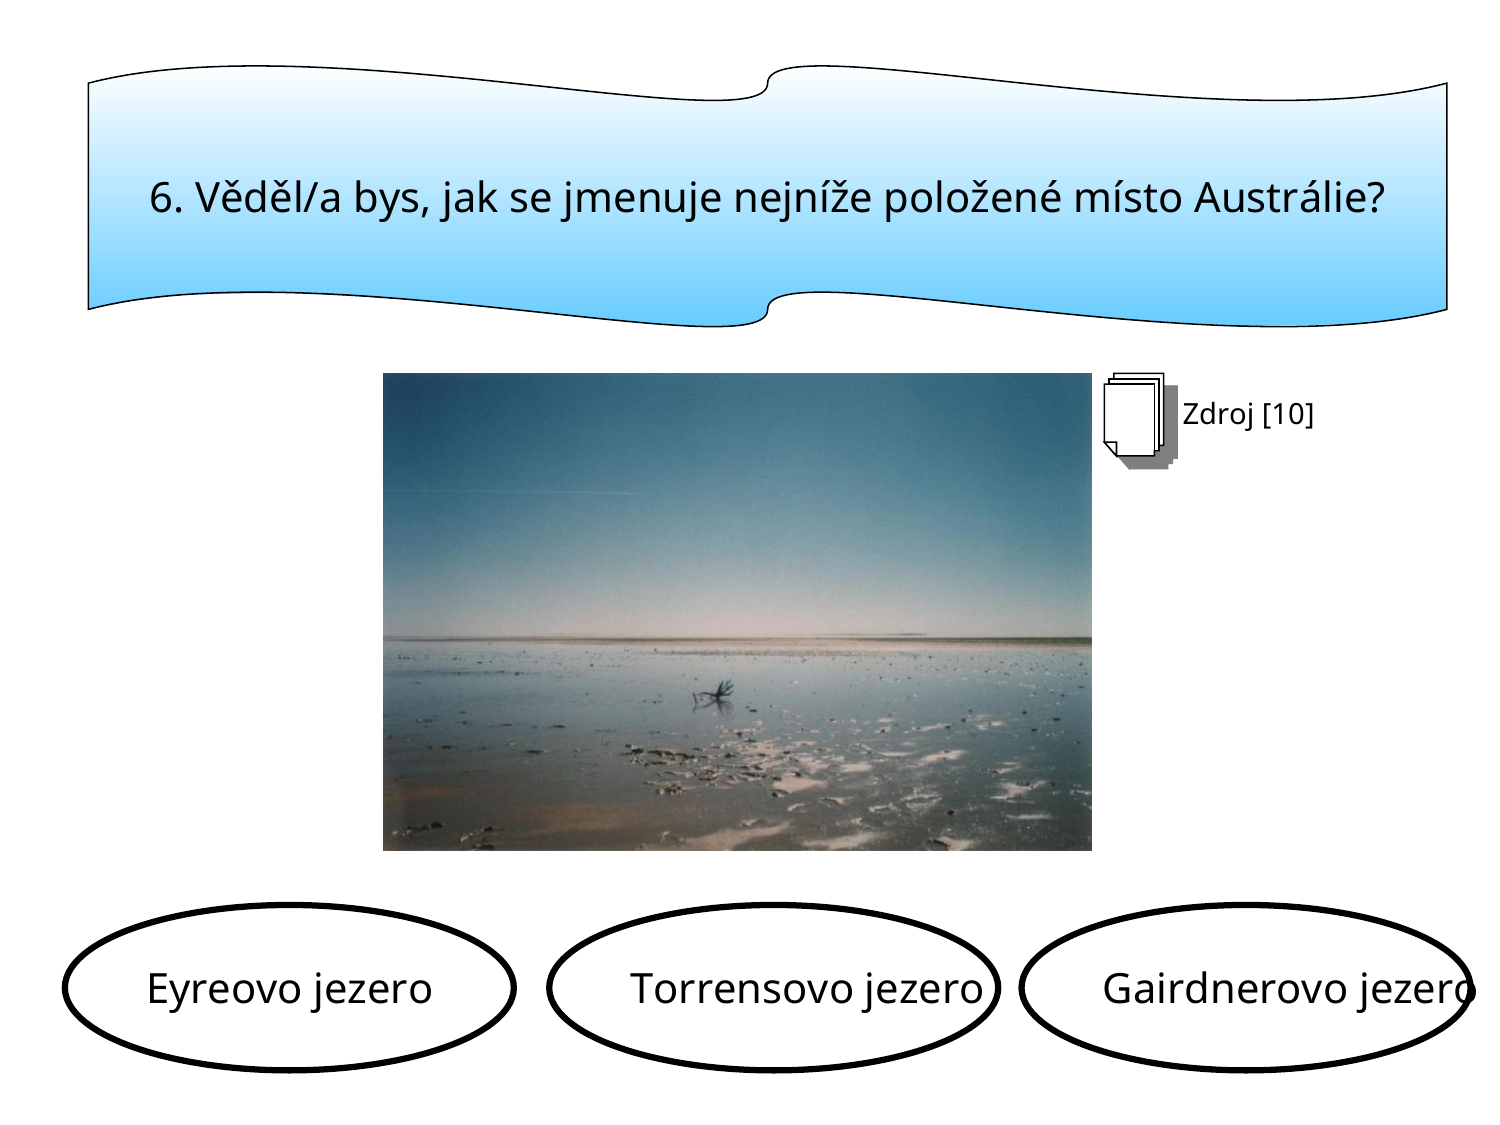

6. Věděl/a bys, jak se jmenuje nejníže položené místo Austrálie?
Zdroj [10]
Eyreovo jezero
Torrensovo jezero
Gairdnerovo jezero